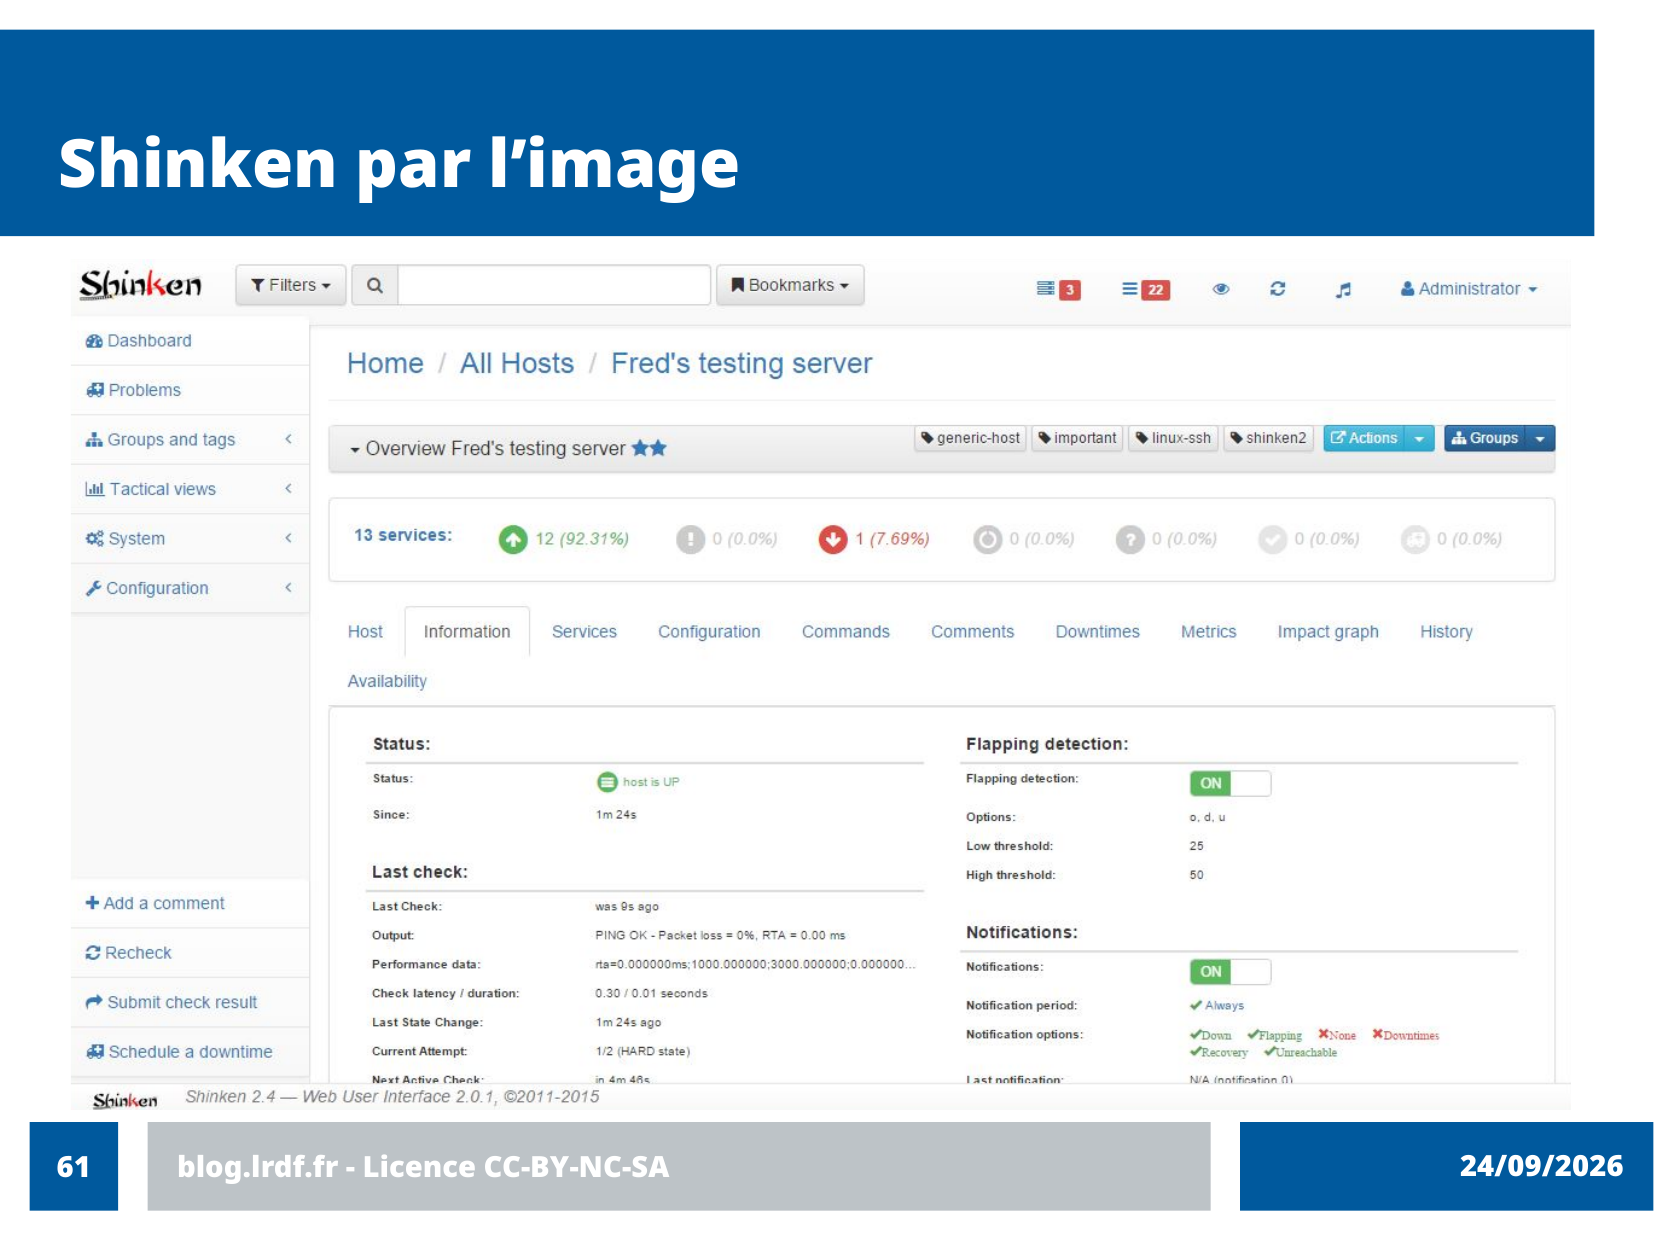

# Shinken par l’image
61
blog.lrdf.fr - Licence CC-BY-NC-SA